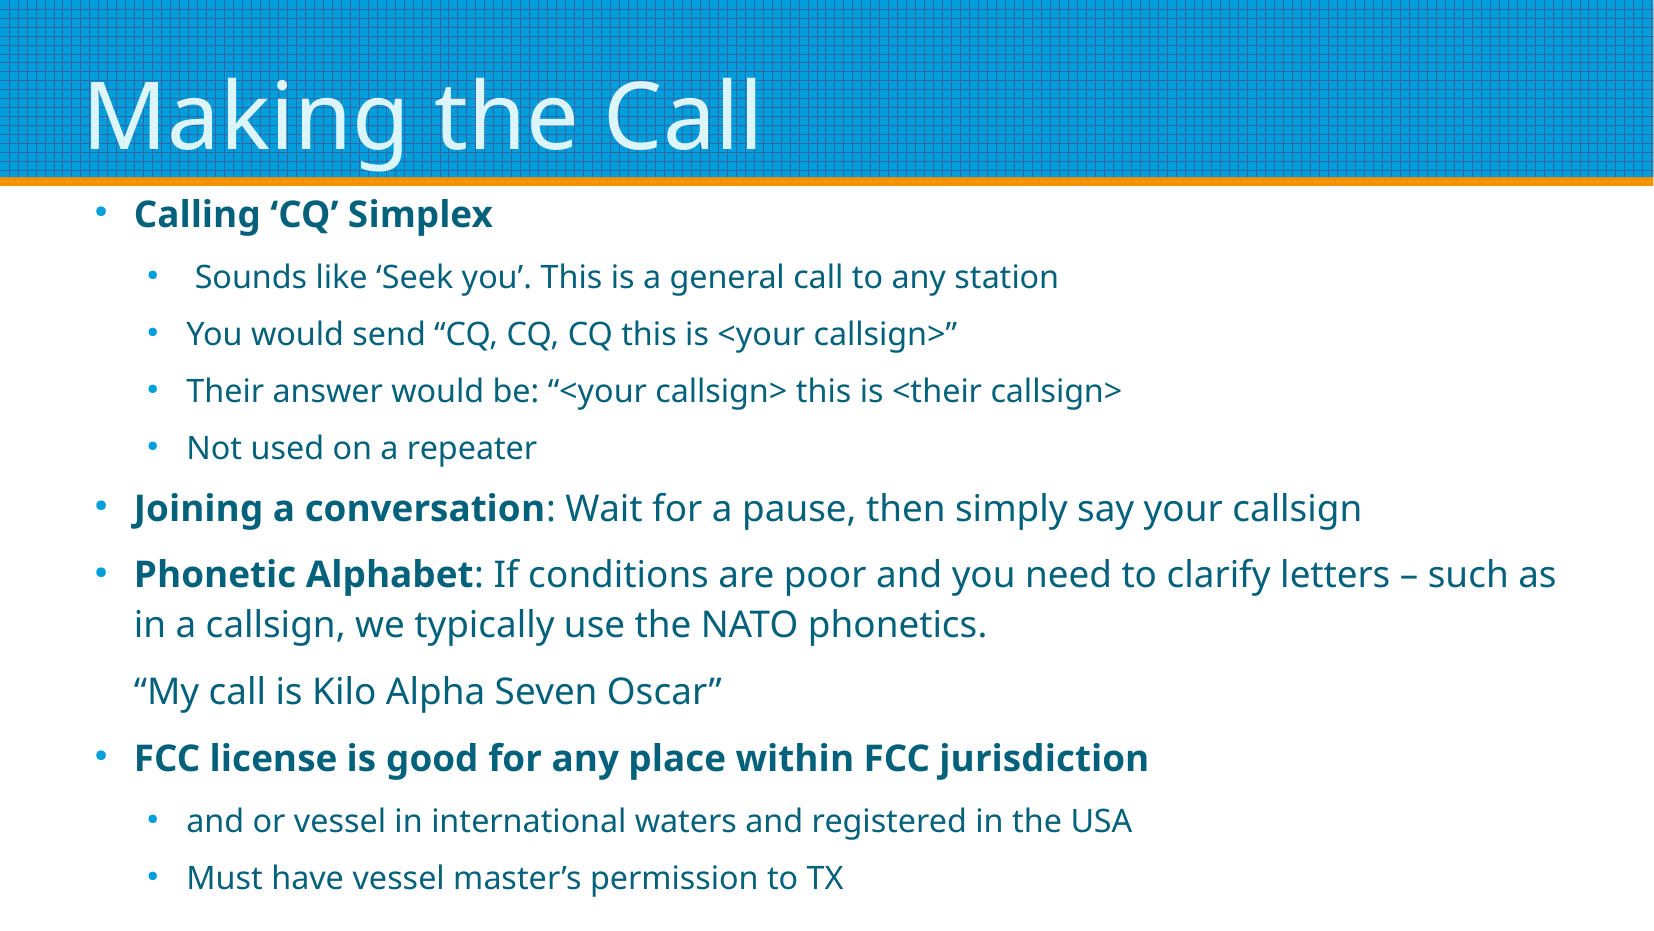

# Making the Call
Calling ‘CQ’ Simplex
 Sounds like ‘Seek you’. This is a general call to any station
You would send “CQ, CQ, CQ this is <your callsign>”
Their answer would be: “<your callsign> this is <their callsign>
Not used on a repeater
Joining a conversation: Wait for a pause, then simply say your callsign
Phonetic Alphabet: If conditions are poor and you need to clarify letters – such as in a callsign, we typically use the NATO phonetics.
“My call is Kilo Alpha Seven Oscar”
FCC license is good for any place within FCC jurisdiction
and or vessel in international waters and registered in the USA
Must have vessel master’s permission to TX